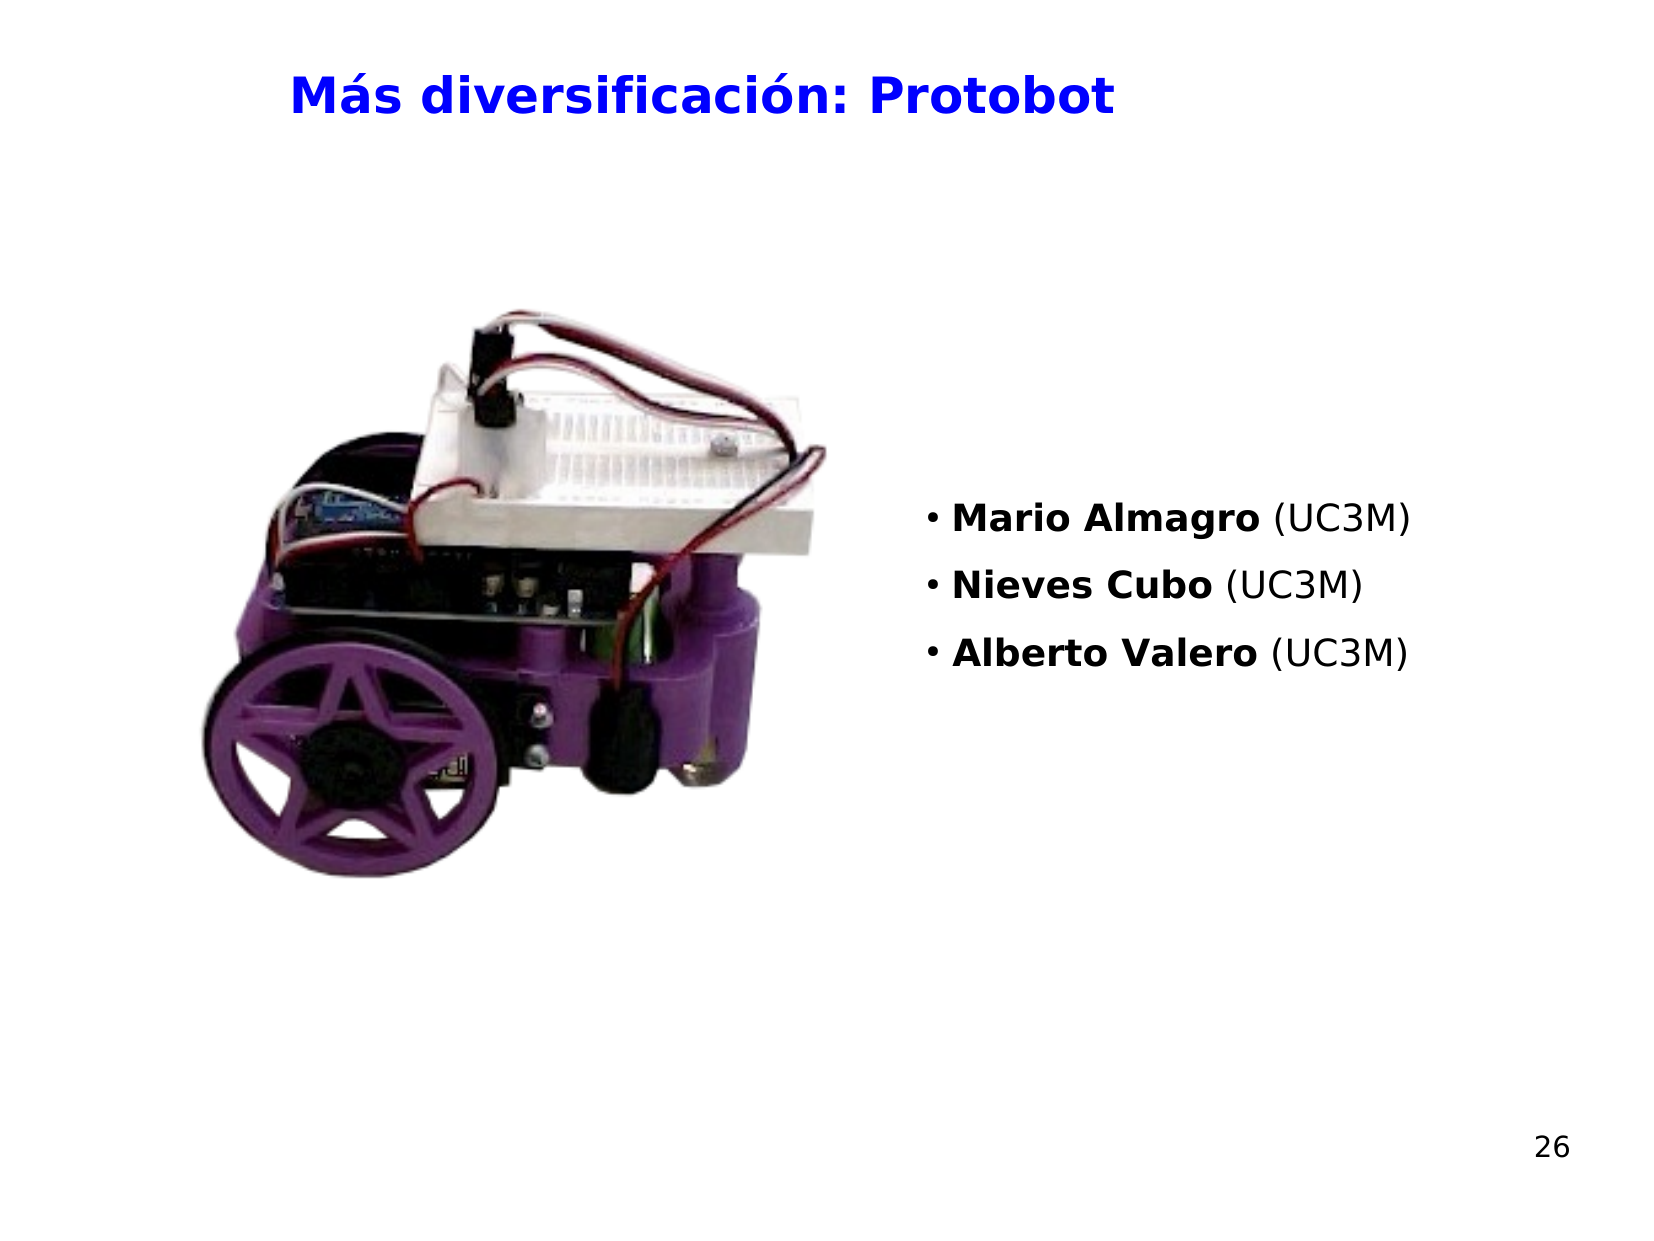

Más diversificación: Protobot
 Mario Almagro (UC3M)
 Nieves Cubo (UC3M)
 Alberto Valero (UC3M)
26